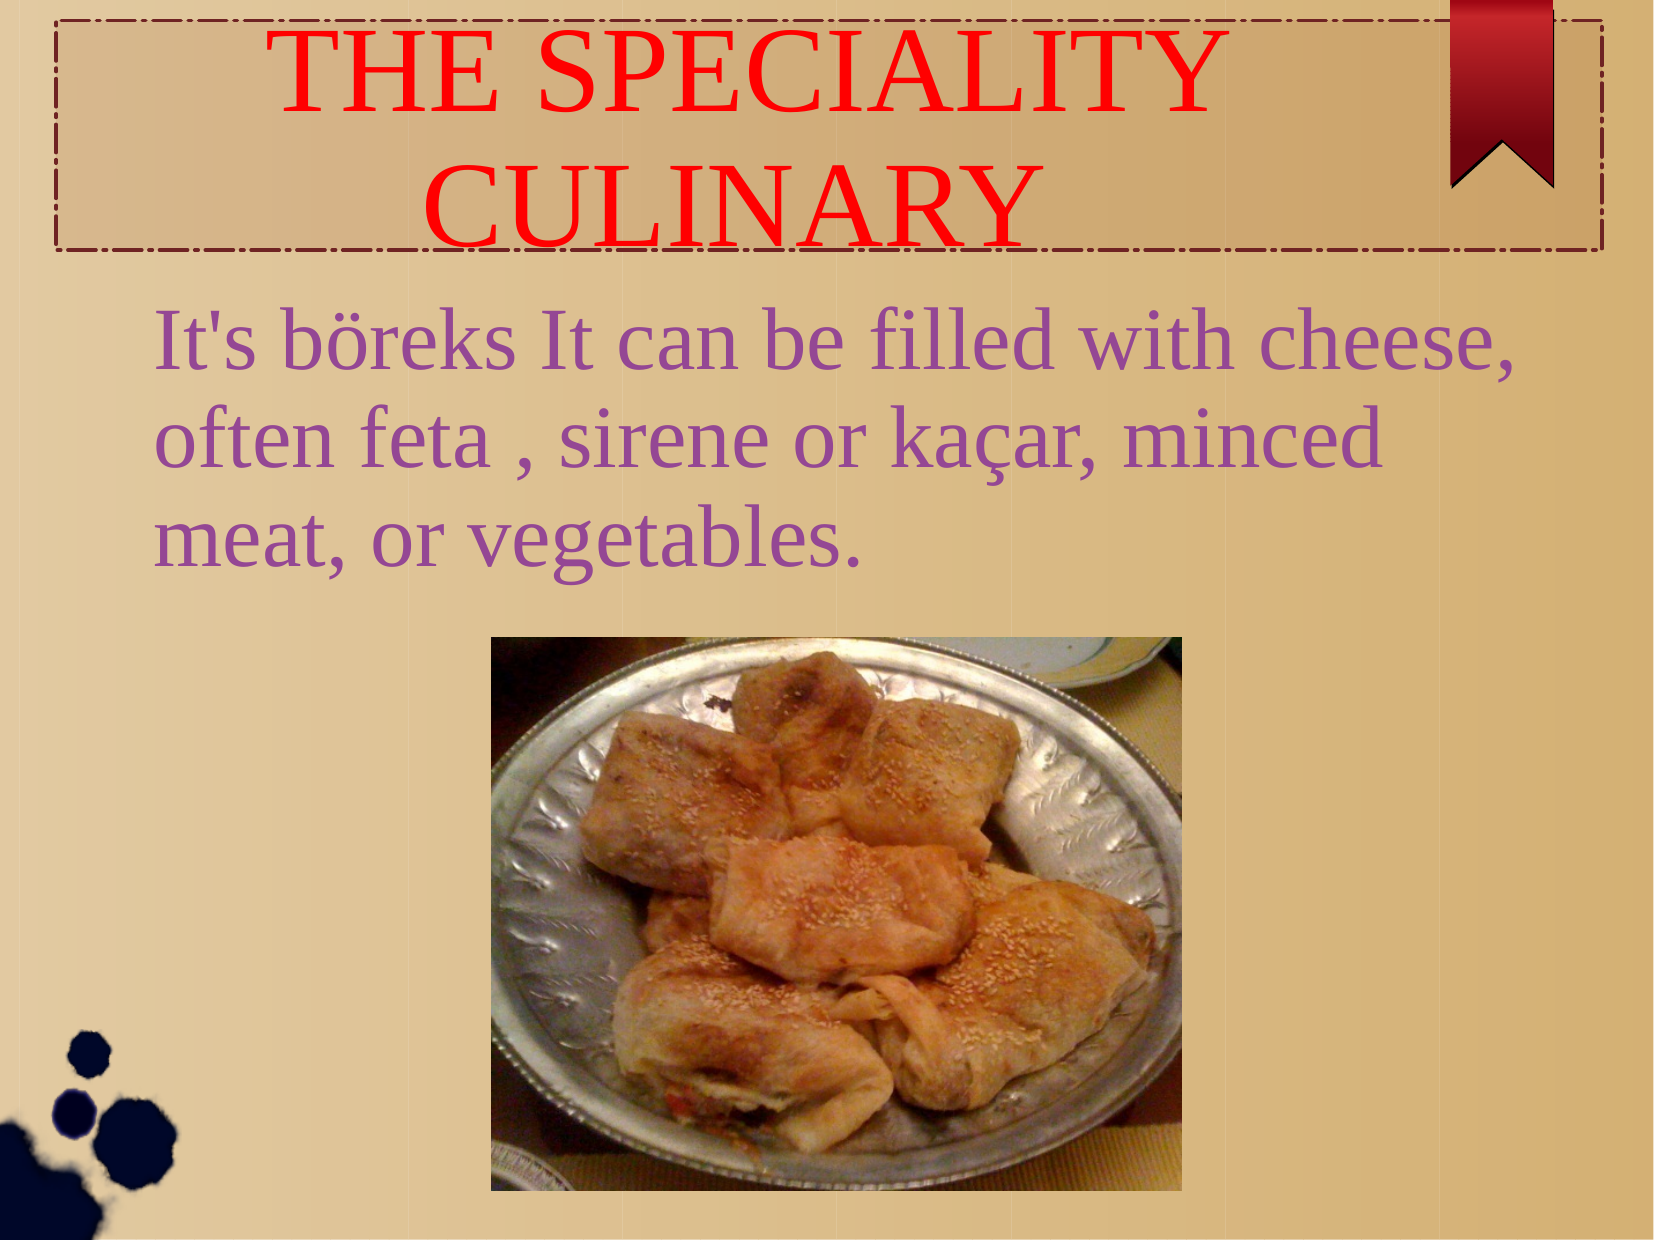

# THE SPECIALITY CULINARY
It's böreks It can be filled with cheese, often feta , sirene or kaçar, minced meat, or vegetables.